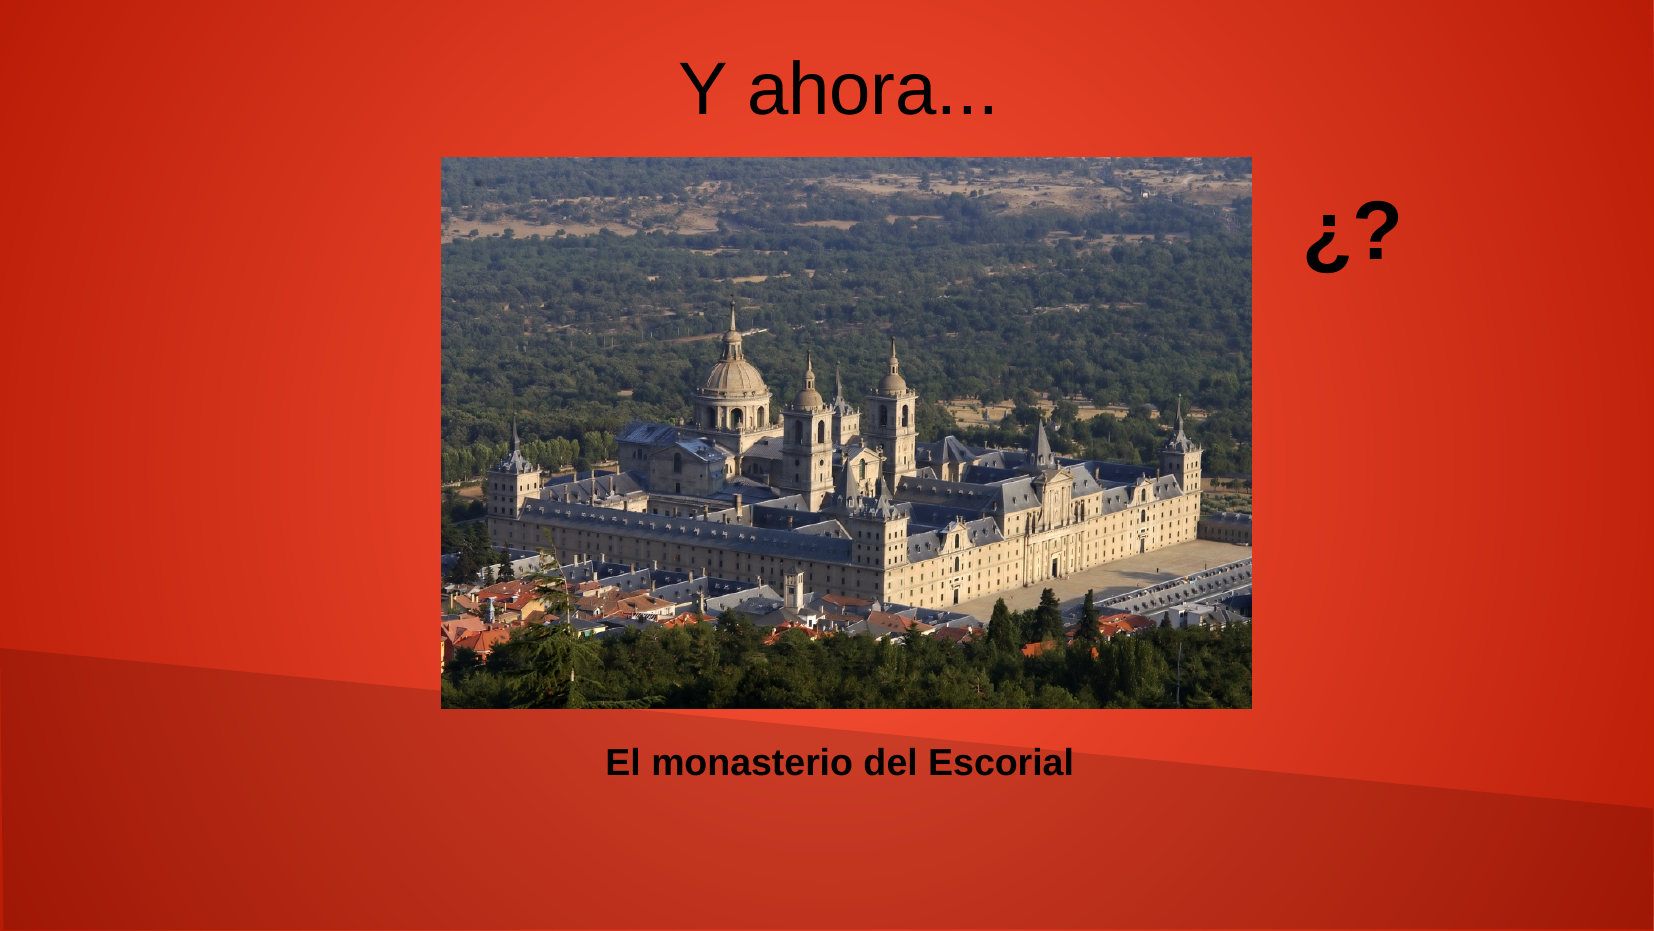

# Y ahora...
¿?
El monasterio del Escorial